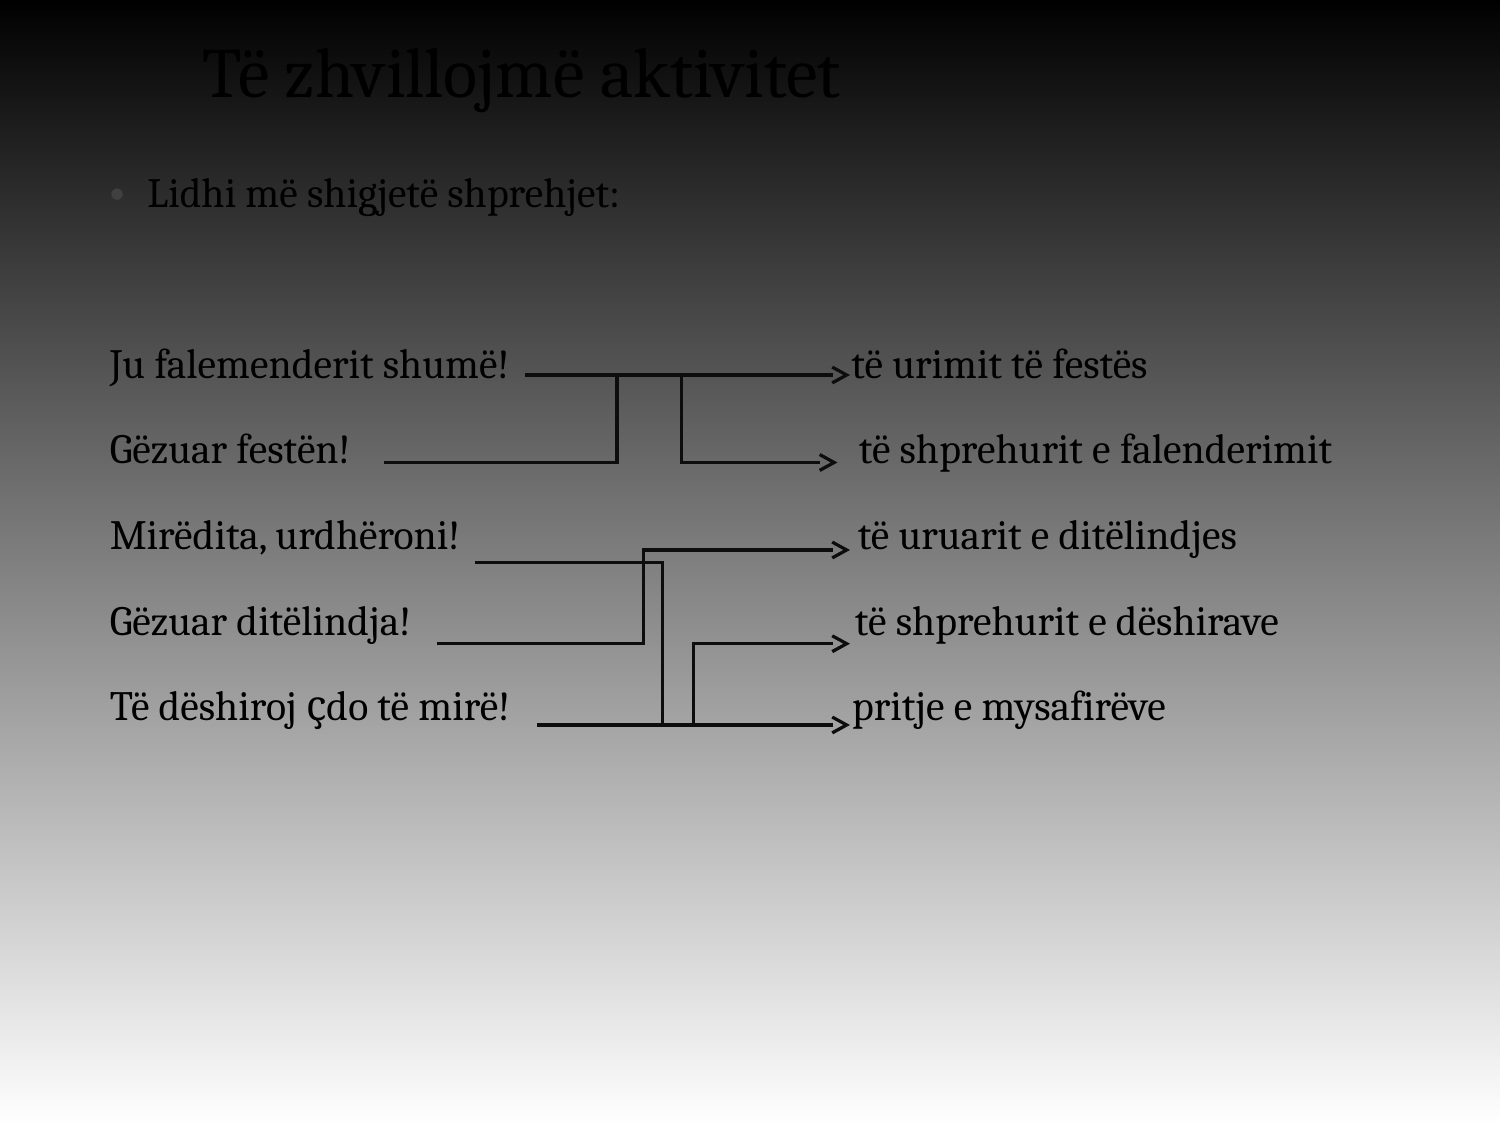

# Të zhvillojmë aktivitet
Lidhi më shigjetë shprehjet:
Ju falemenderit shumë! të urimit të festës
Gëzuar festën! të shprehurit e falenderimit
Mirëdita, urdhëroni! të uruarit e ditëlindjes
Gëzuar ditëlindja! të shprehurit e dëshirave
Të dëshiroj ҫdo të mirë! pritje e mysafirëve